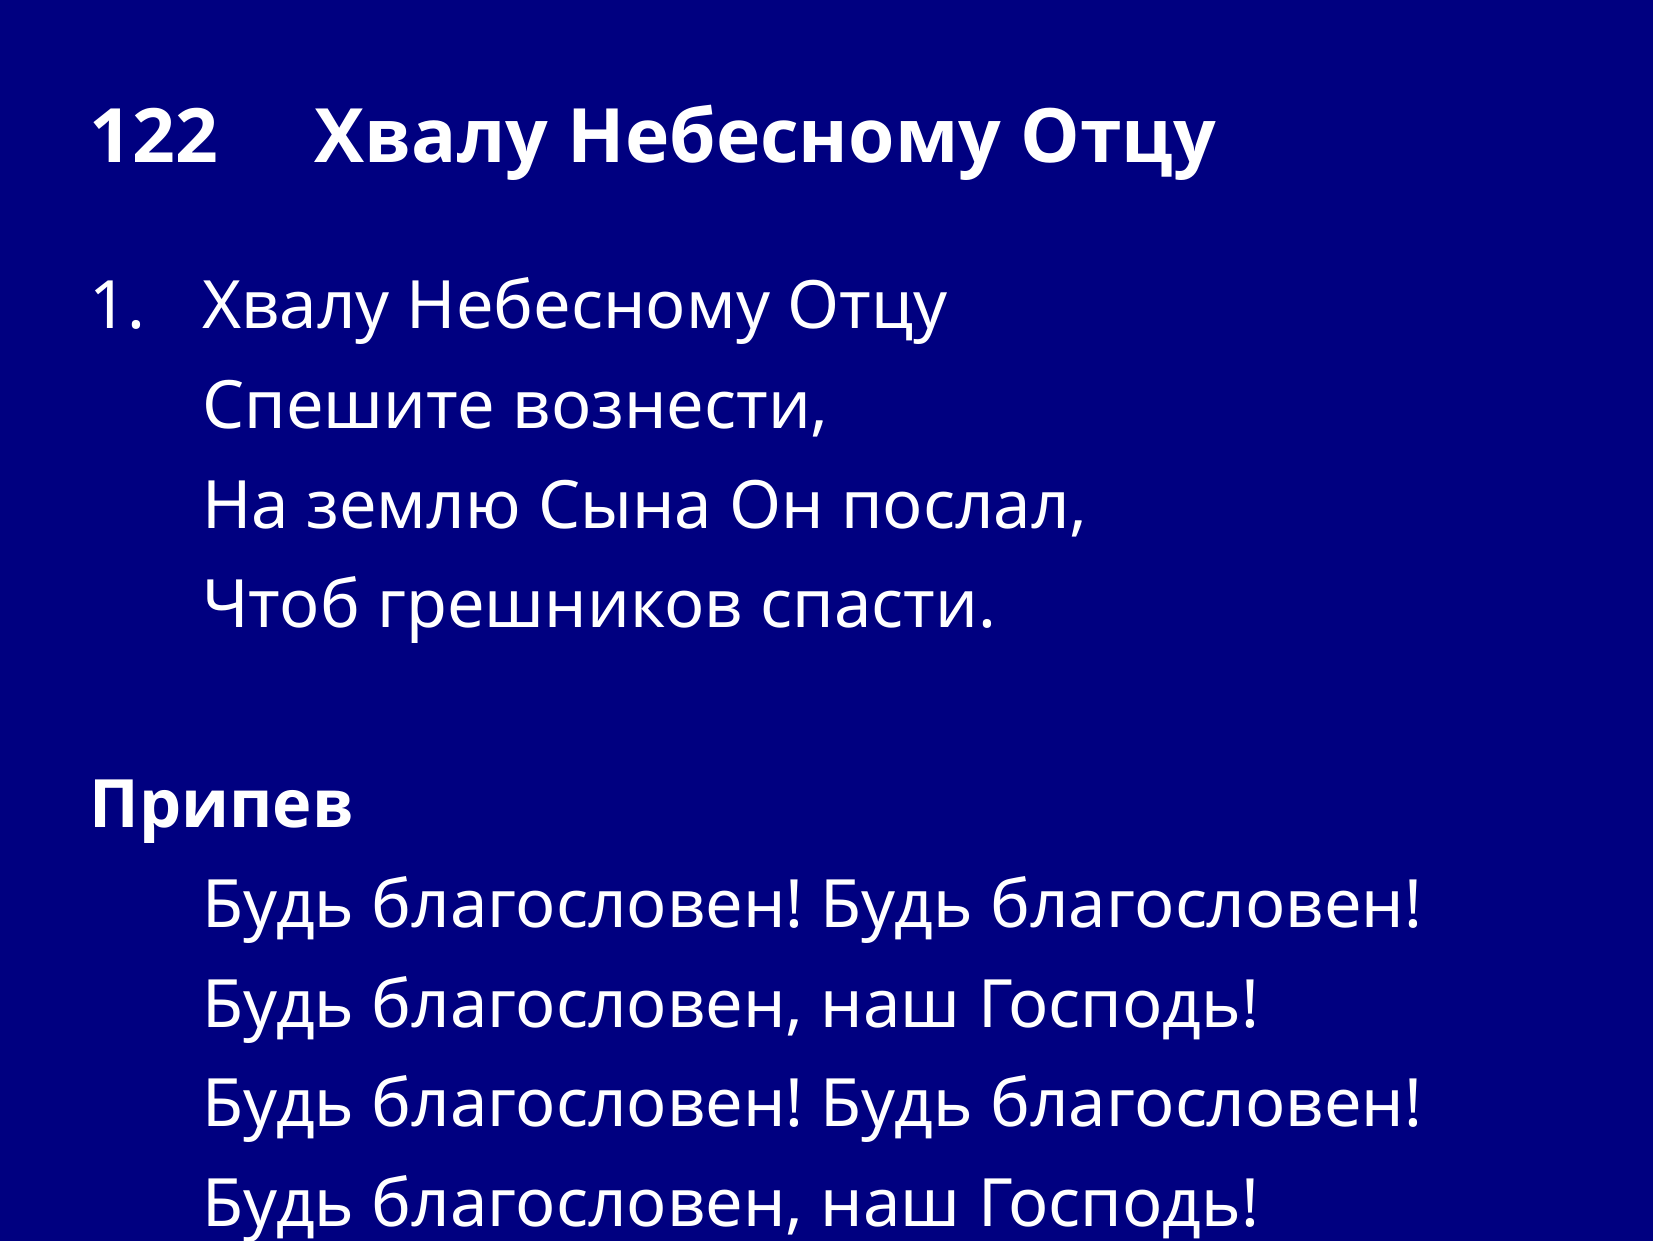

122	Хвалу Небесному Отцу
1.	Хвалу Небесному Отцу
	Спешите вознести,
	На землю Сына Он послал,
	Чтоб грешников спасти.
Припев
	Будь благословен! Будь благословен!
	Будь благословен, наш Господь!
	Будь благословен! Будь благословен!
	Будь благословен, наш Господь!